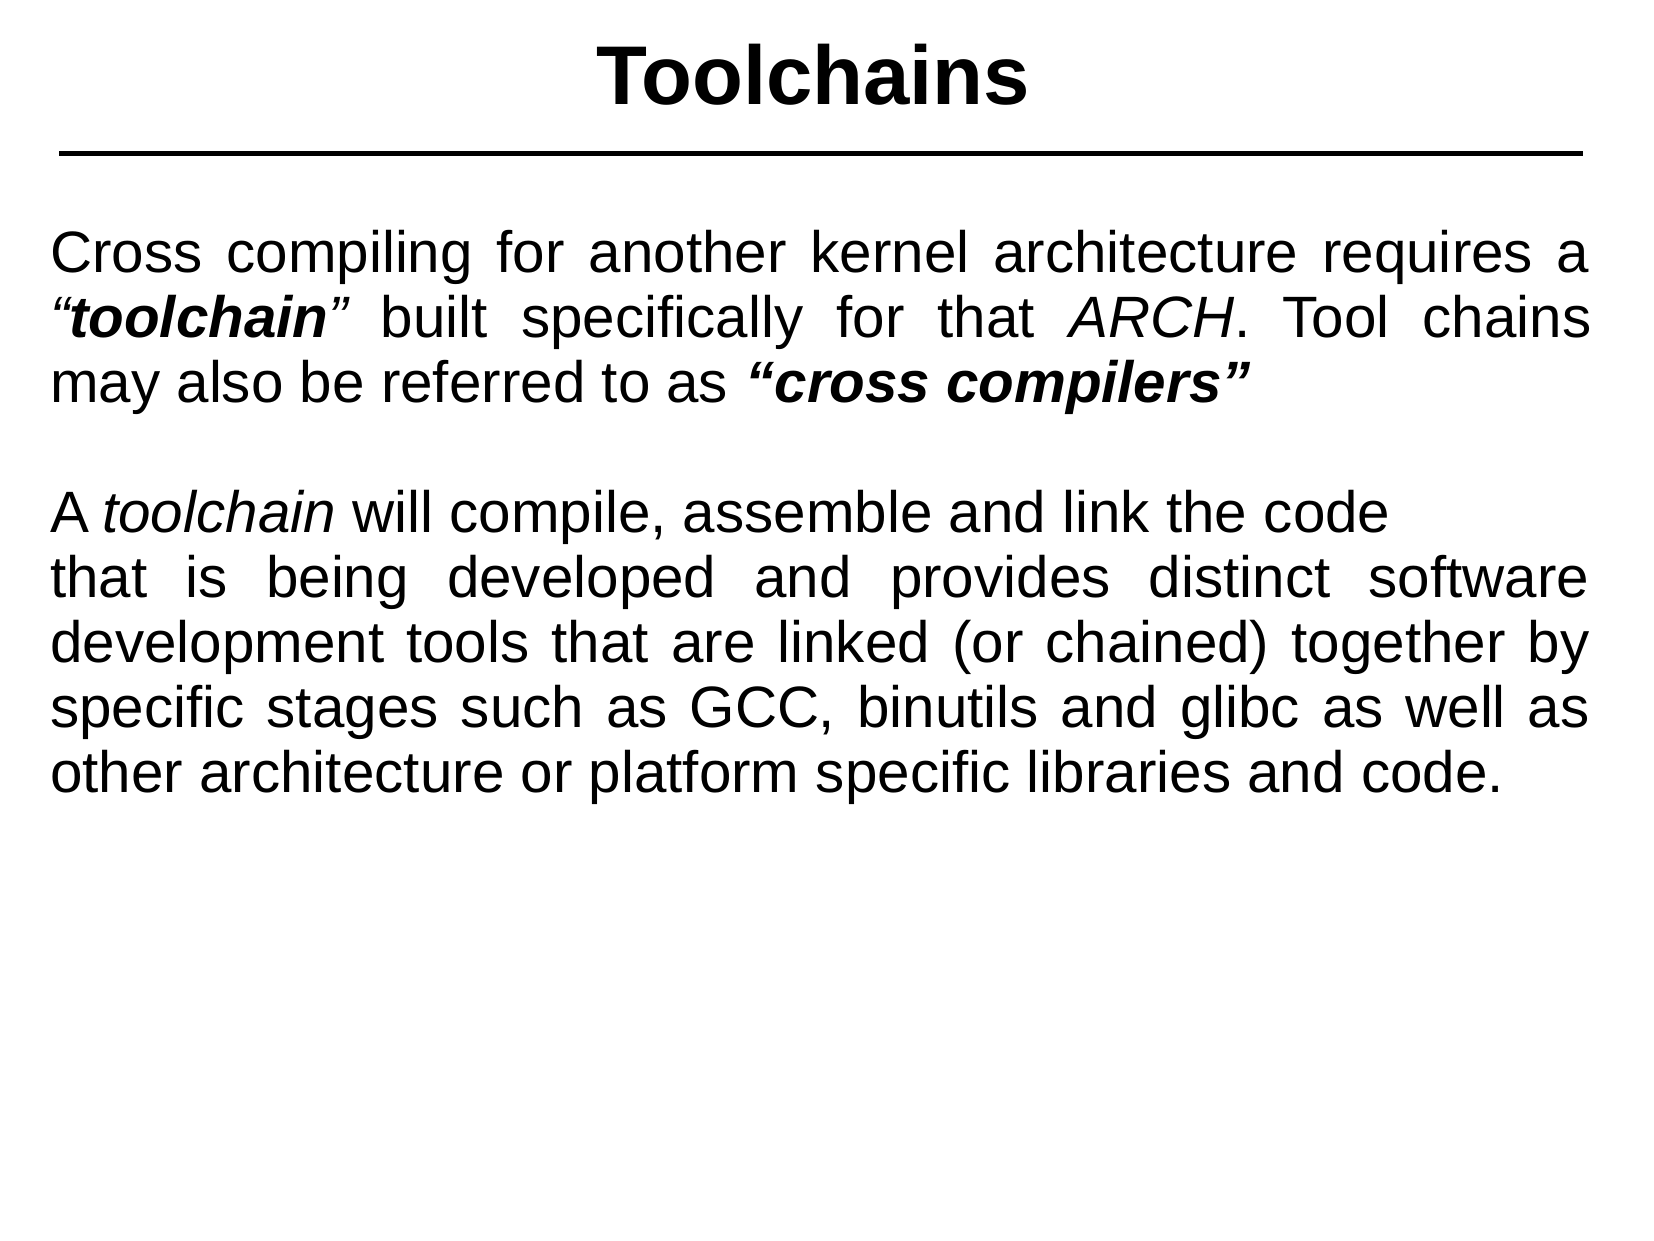

Toolchains
Cross compiling for another kernel architecture requires a “toolchain” built specifically for that ARCH. Tool chains may also be referred to as “cross compilers”
A toolchain will compile, assemble and link the code
that is being developed and provides distinct software development tools that are linked (or chained) together by specific stages such as GCC, binutils and glibc as well as other architecture or platform specific libraries and code.